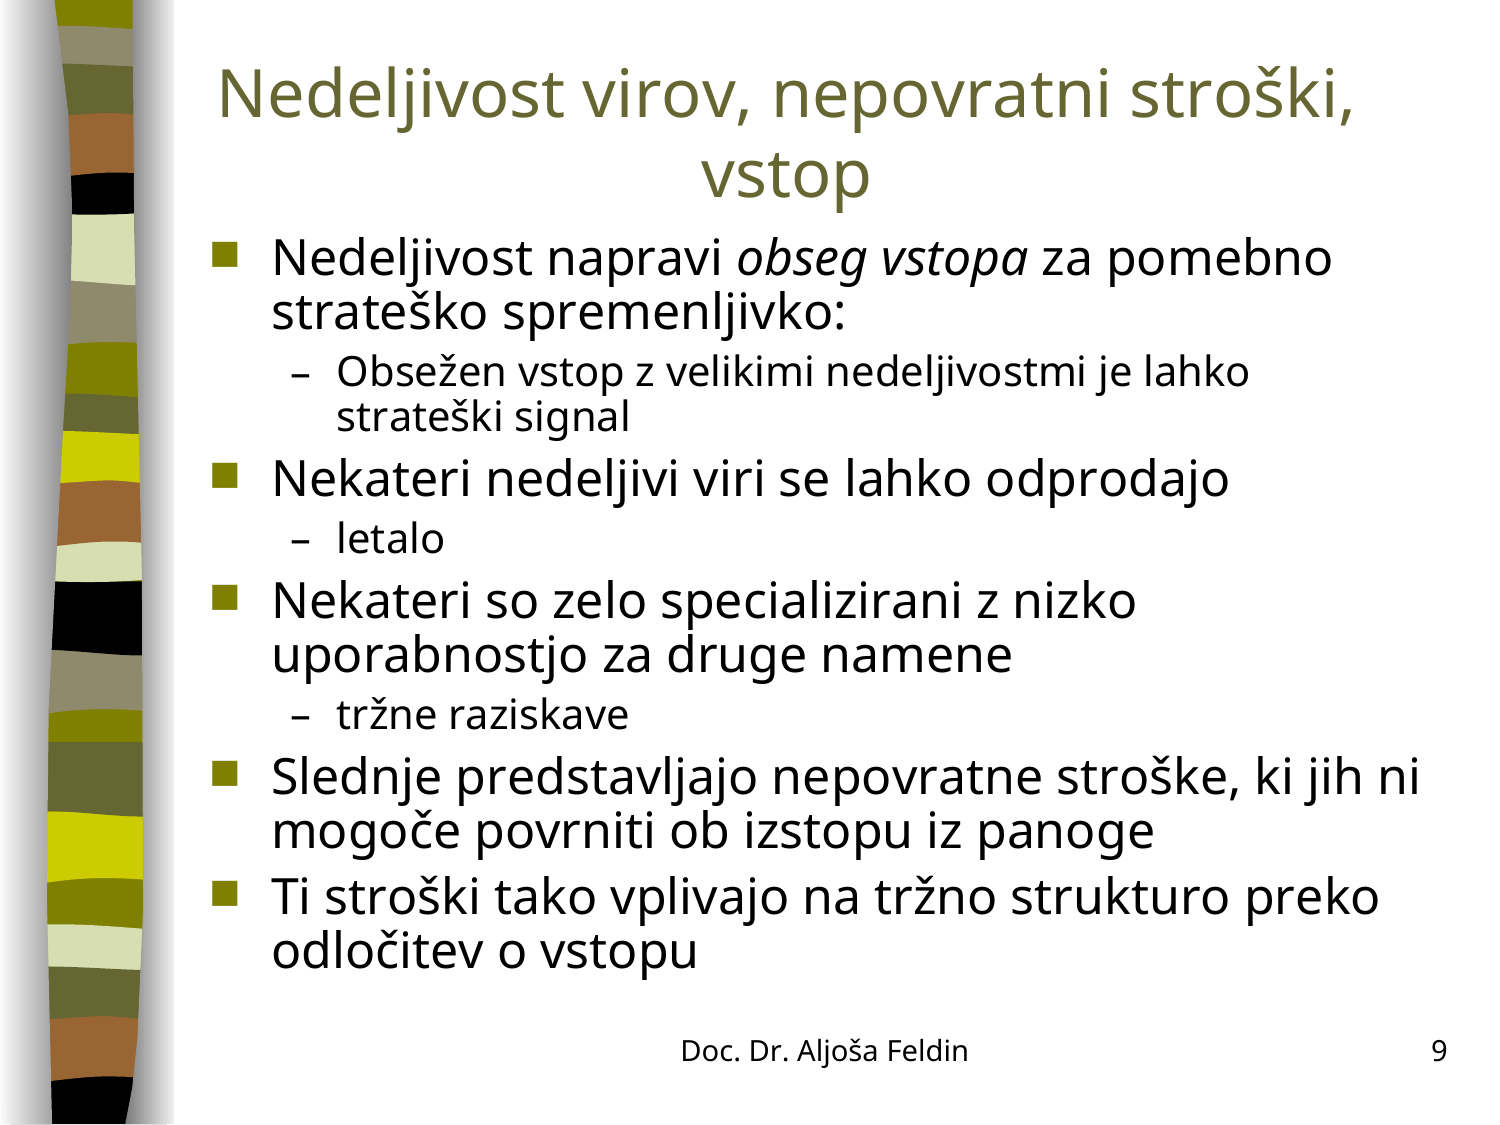

Nedeljivost virov, nepovratni stroški, vstop
# Nedeljivost napravi obseg vstopa za pomebno strateško spremenljivko:
Obsežen vstop z velikimi nedeljivostmi je lahko strateški signal
Nekateri nedeljivi viri se lahko odprodajo
letalo
Nekateri so zelo specializirani z nizko uporabnostjo za druge namene
tržne raziskave
Slednje predstavljajo nepovratne stroške, ki jih ni mogoče povrniti ob izstopu iz panoge
Ti stroški tako vplivajo na tržno strukturo preko odločitev o vstopu
Doc. Dr. Aljoša Feldin